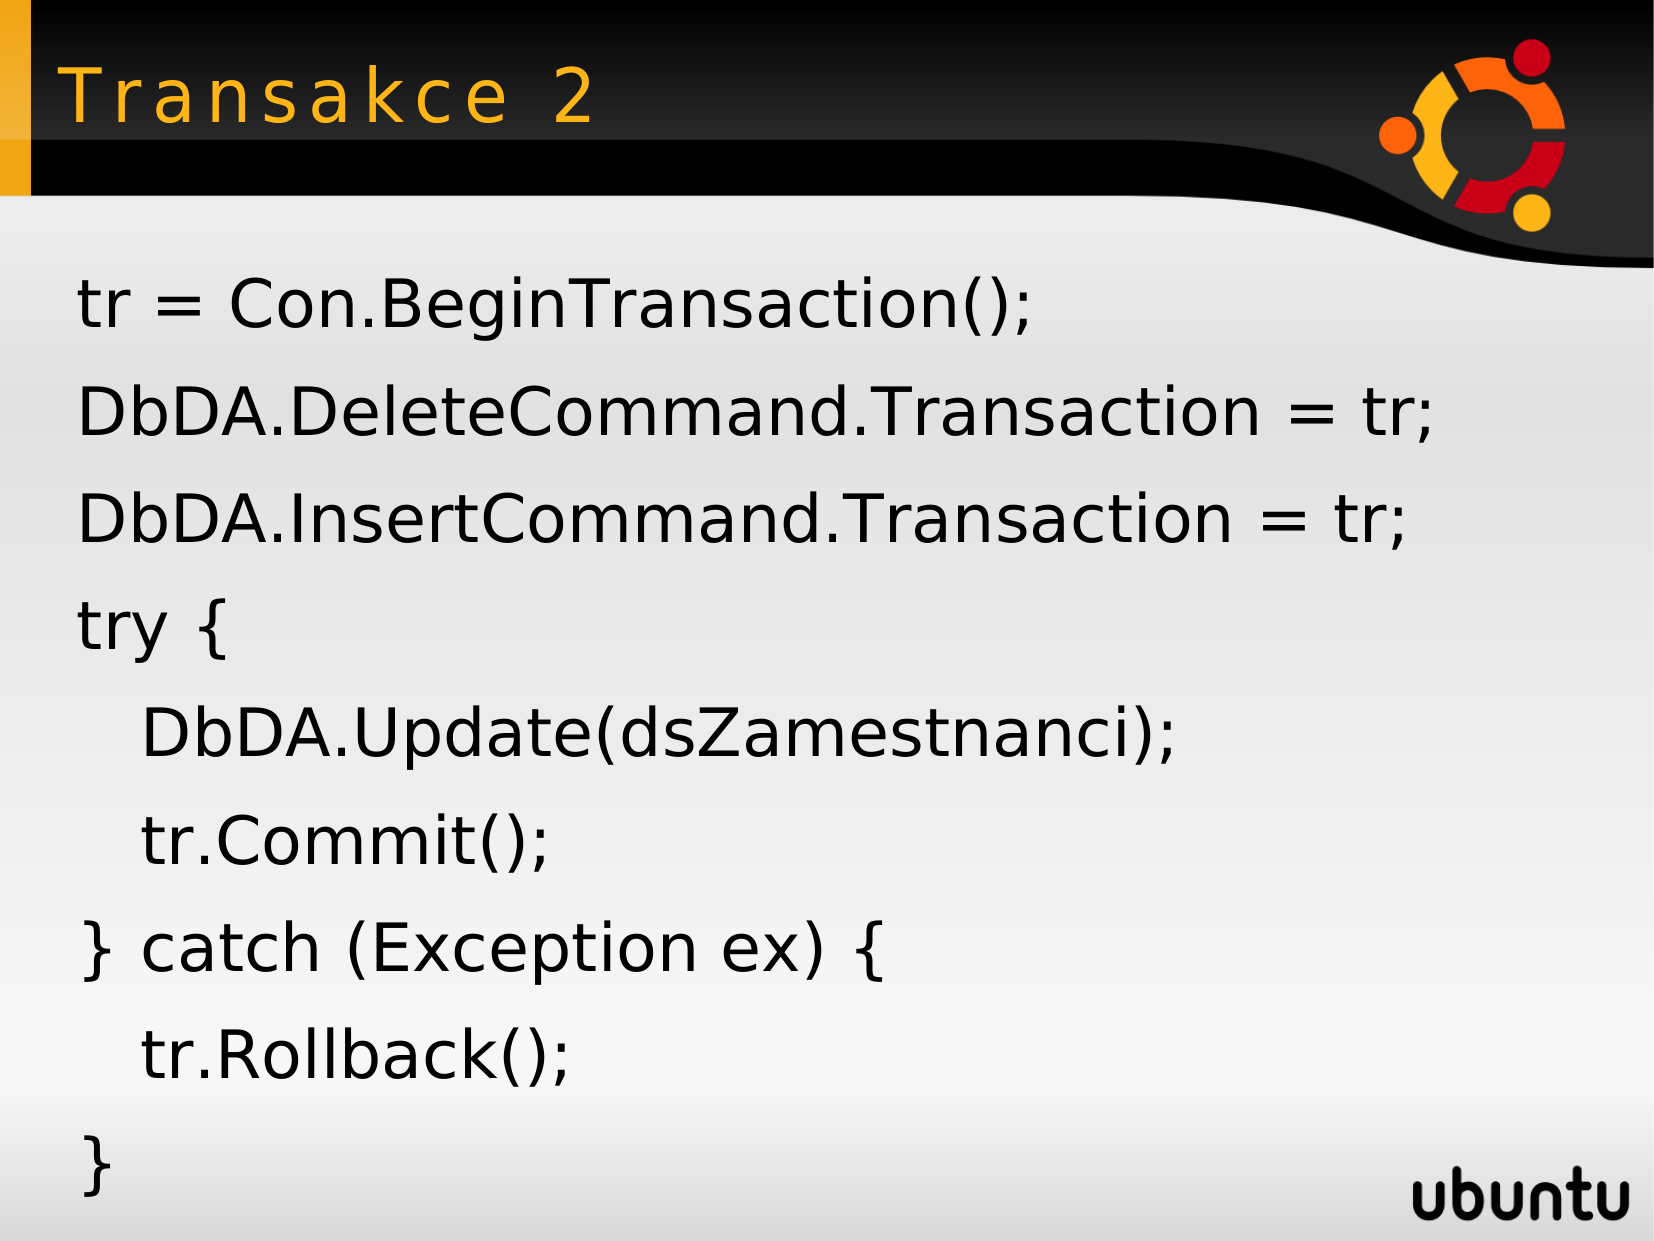

# Transakce 2
tr = Con.BeginTransaction();
DbDA.DeleteCommand.Transaction = tr;
DbDA.InsertCommand.Transaction = tr;
try {
 DbDA.Update(dsZamestnanci);
 tr.Commit();
} catch (Exception ex) {
 tr.Rollback();
}